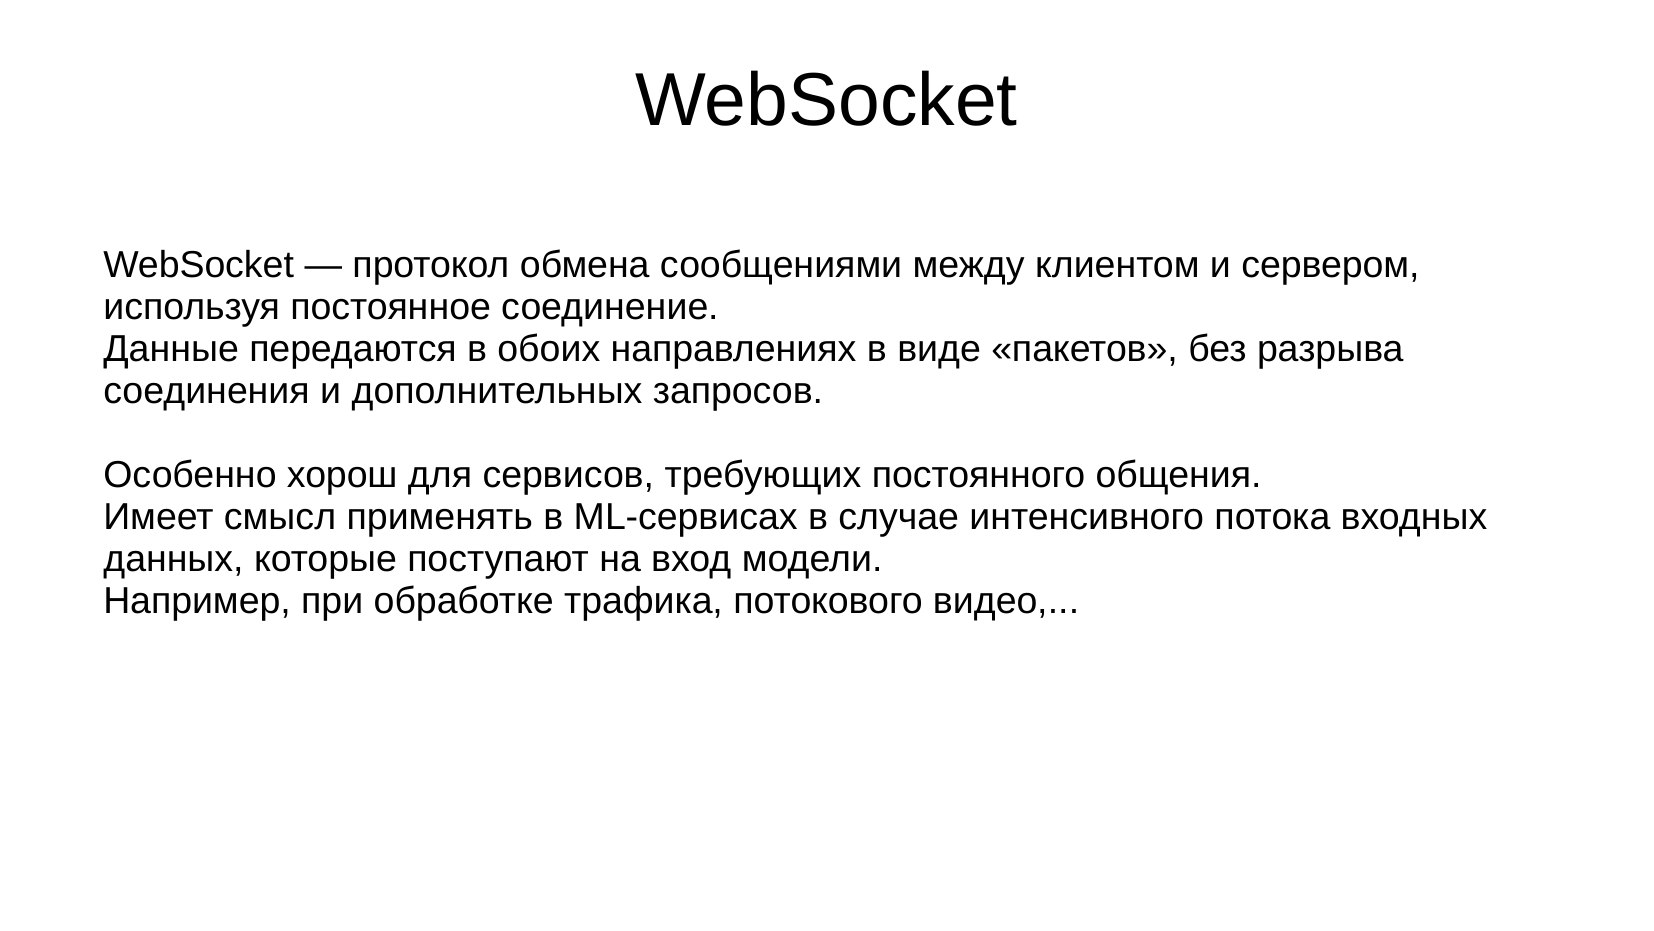

# WebSocket
WebSocket — протокол обмена сообщениями между клиентом и сервером, используя постоянное соединение.
Данные передаются в обоих направлениях в виде «пакетов», без разрыва соединения и дополнительных запросов.
Особенно хорош для сервисов, требующих постоянного общения.
Имеет смысл применять в ML-сервисах в случае интенсивного потока входных данных, которые поступают на вход модели.
Например, при обработке трафика, потокового видео,...